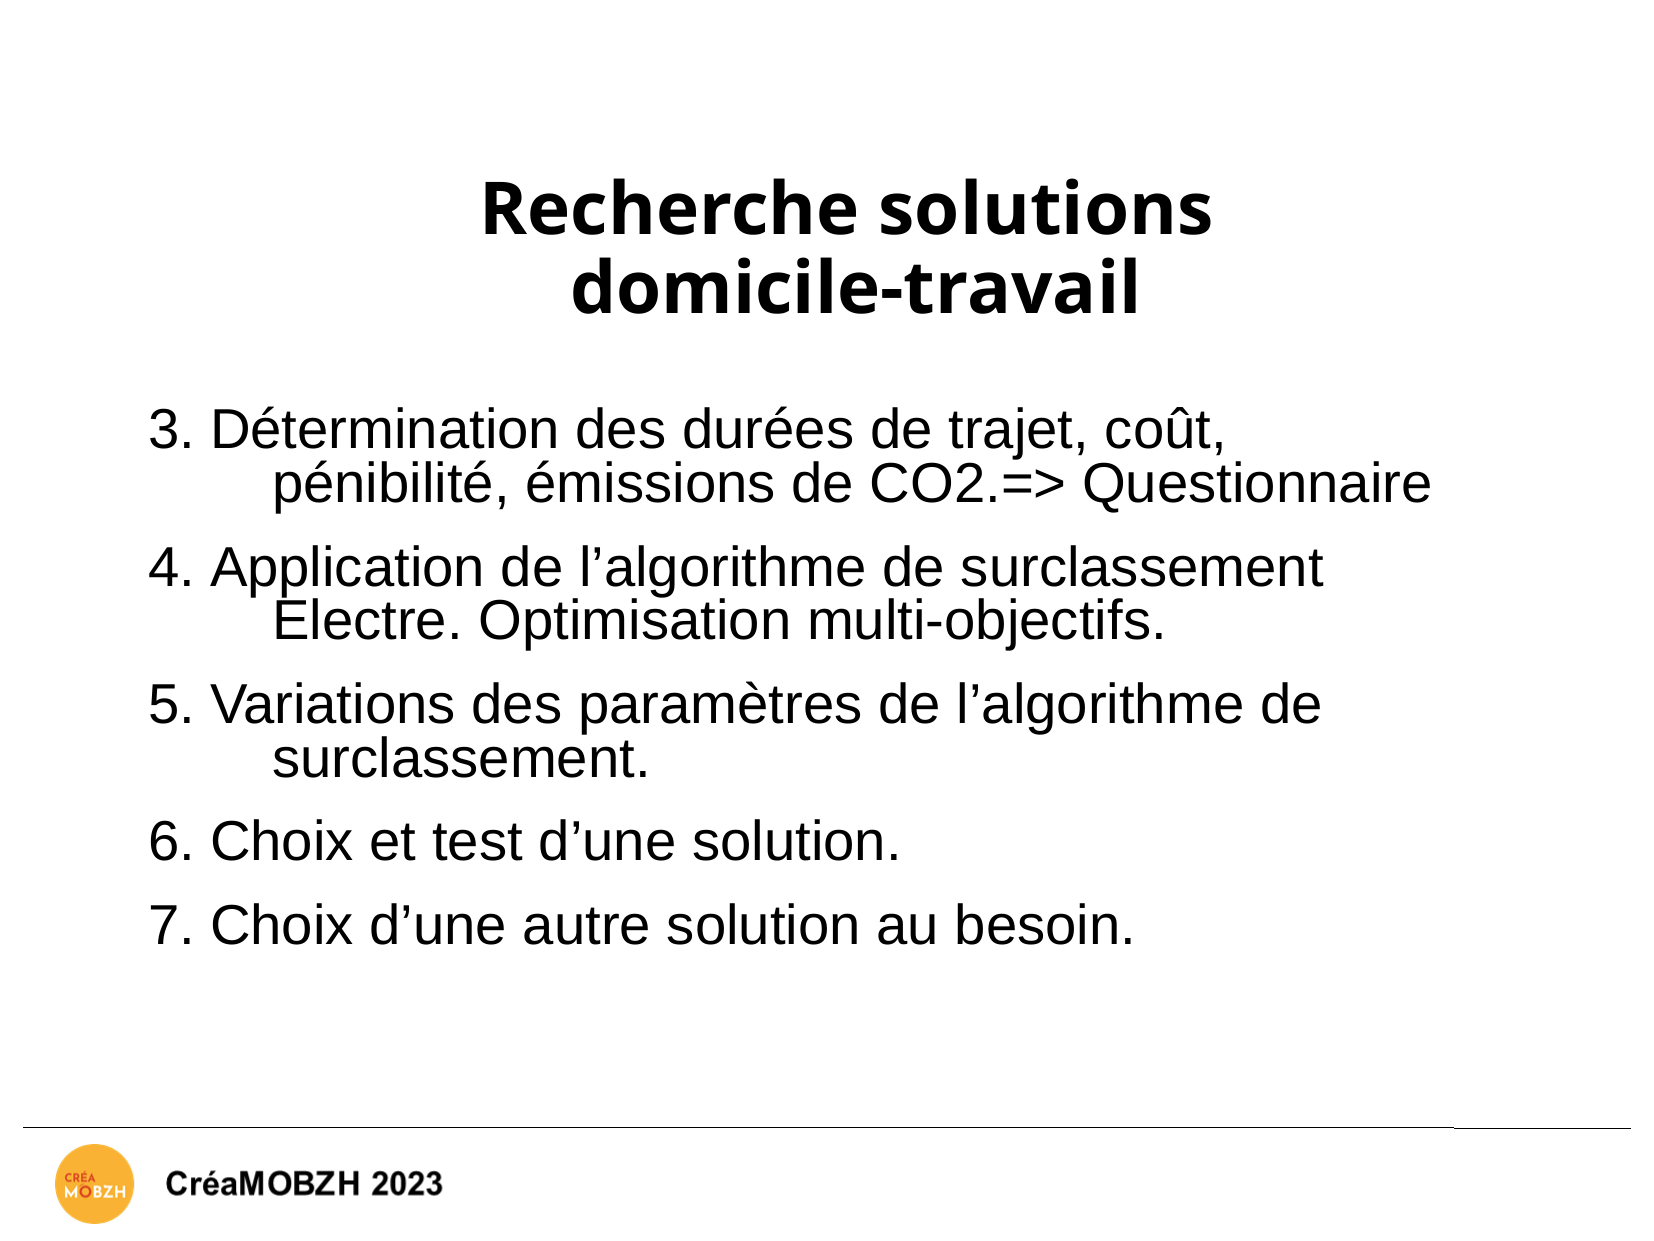

Recherche solutions
domicile-travail
# Détermination des durées de trajet, coût, pénibilité, émissions de CO2.=> Questionnaire
Application de l’algorithme de surclassement Electre. Optimisation multi-objectifs.
Variations des paramètres de l’algorithme de surclassement.
Choix et test d’une solution.
Choix d’une autre solution au besoin.